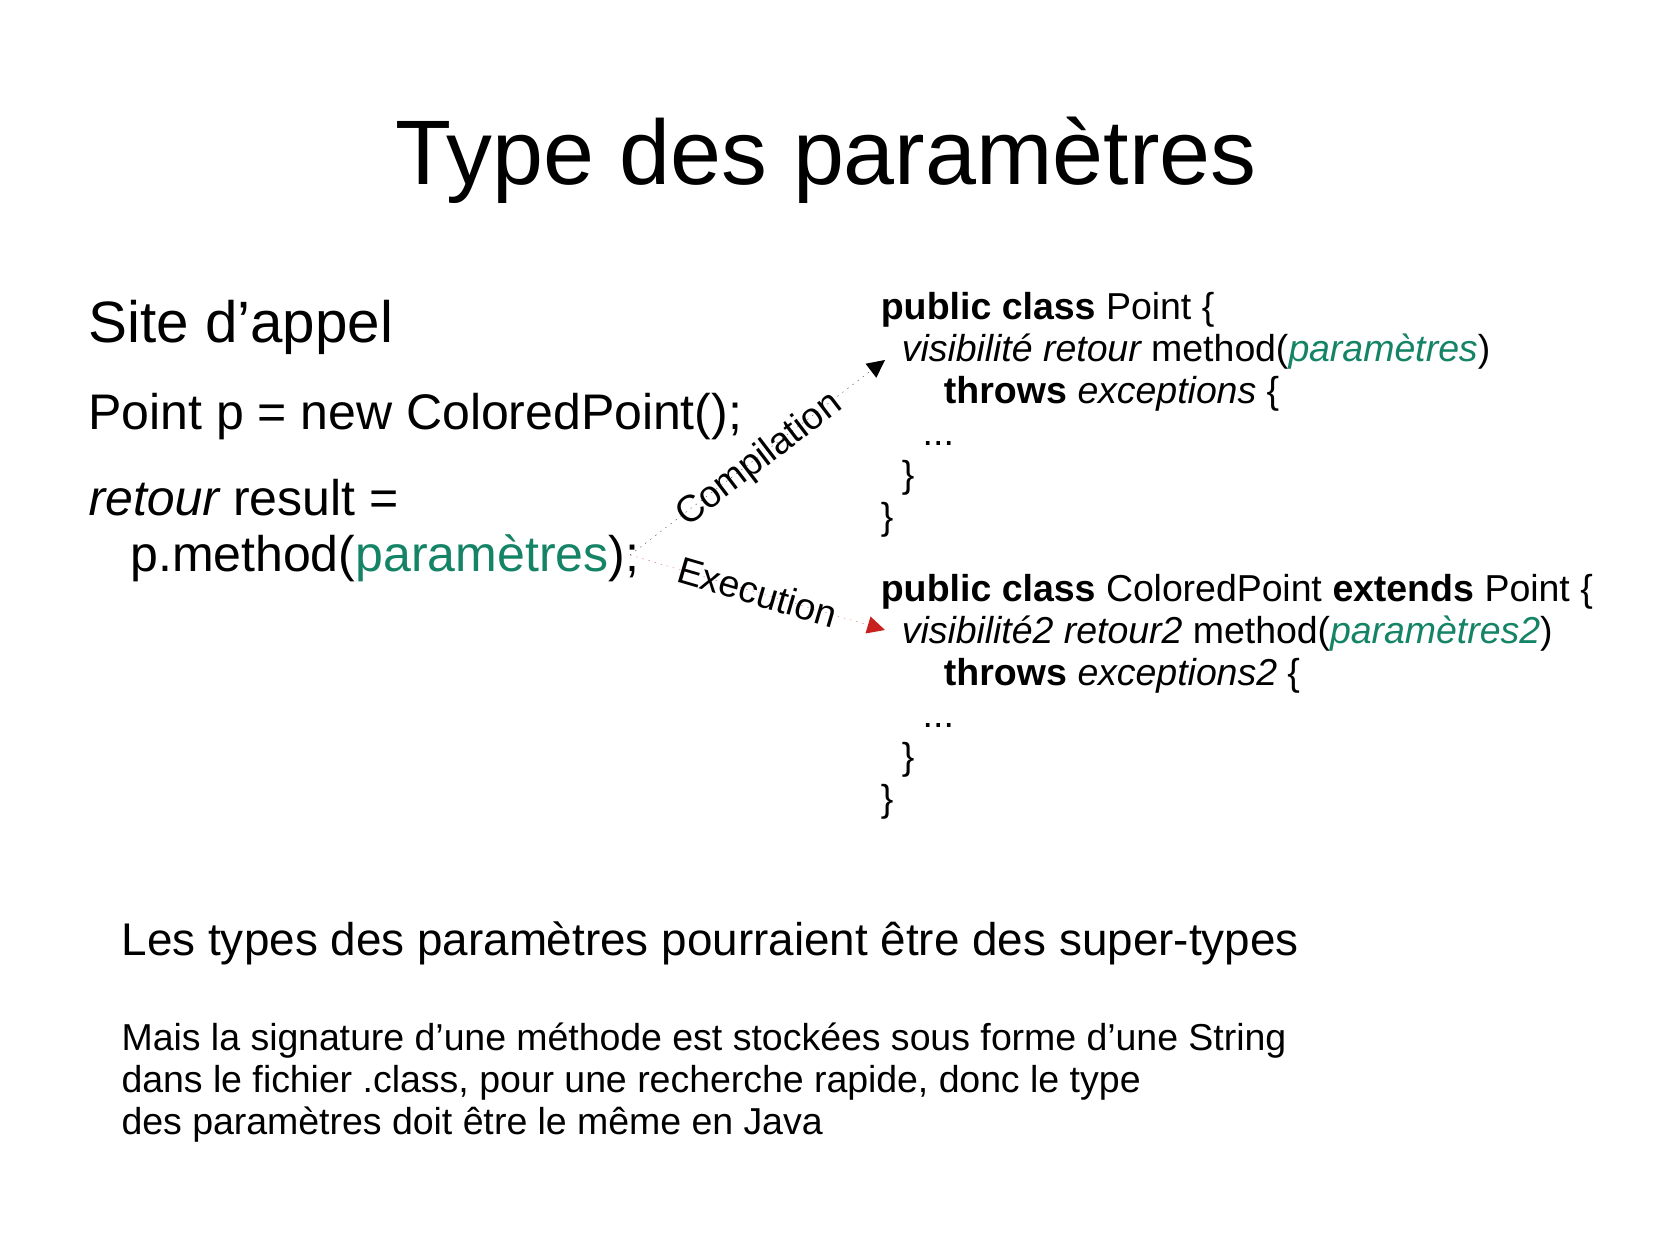

# Type des paramètres
public class Point {
 visibilité retour method(paramètres)
 throws exceptions {
 ...
 }
}
public class ColoredPoint extends Point {
 visibilité2 retour2 method(paramètres2)
 throws exceptions2 {
 ...
 }
}
Site d’appel
Point p = new ColoredPoint();
retour result =
 p.method(paramètres);
Compilation
Execution
Les types des paramètres pourraient être des super-types
Mais la signature d’une méthode est stockées sous forme d’une String
dans le fichier .class, pour une recherche rapide, donc le type
des paramètres doit être le même en Java